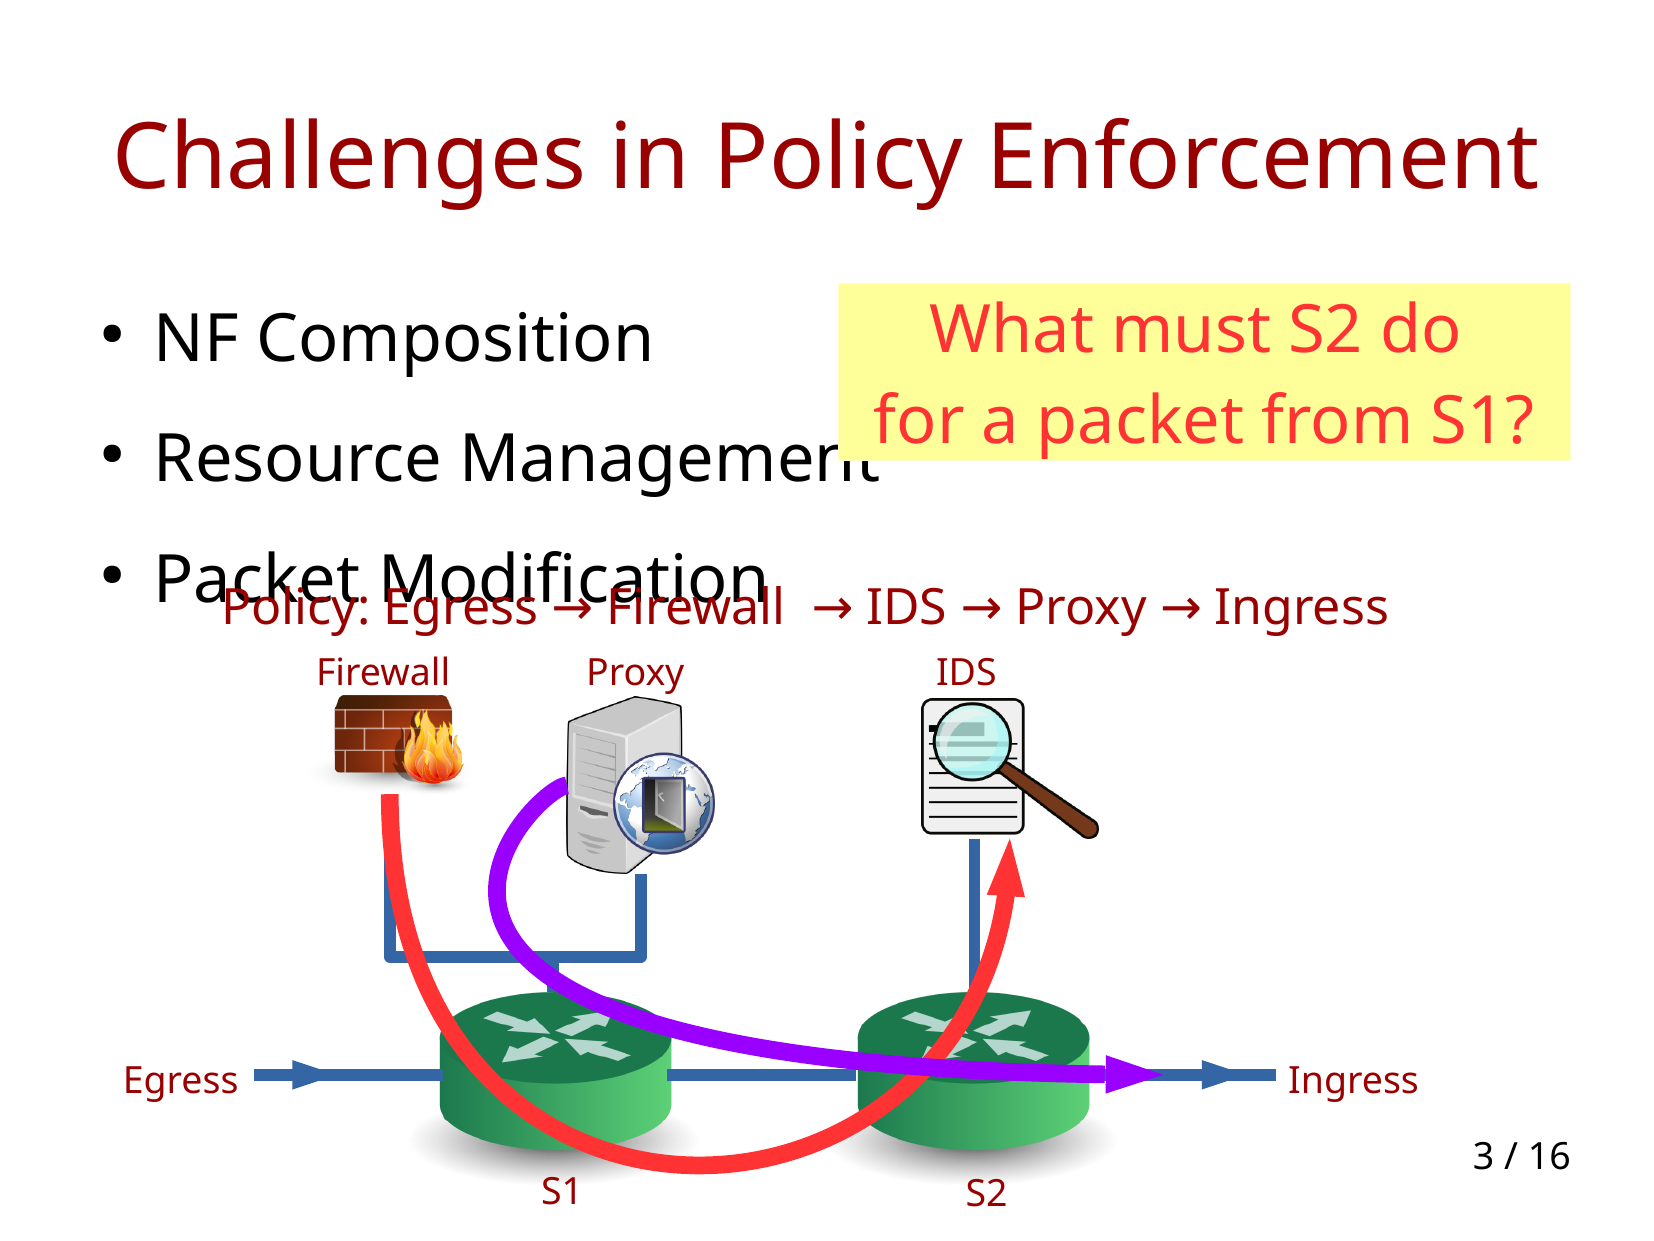

# Challenges in Policy Enforcement
What must S2 do
for a packet from S1?
NF Composition
Resource Management
Packet Modification
Policy: Egress → Firewall → IDS → Proxy → Ingress
Firewall
Proxy
IDS
Egress
Ingress
3
S1
S2